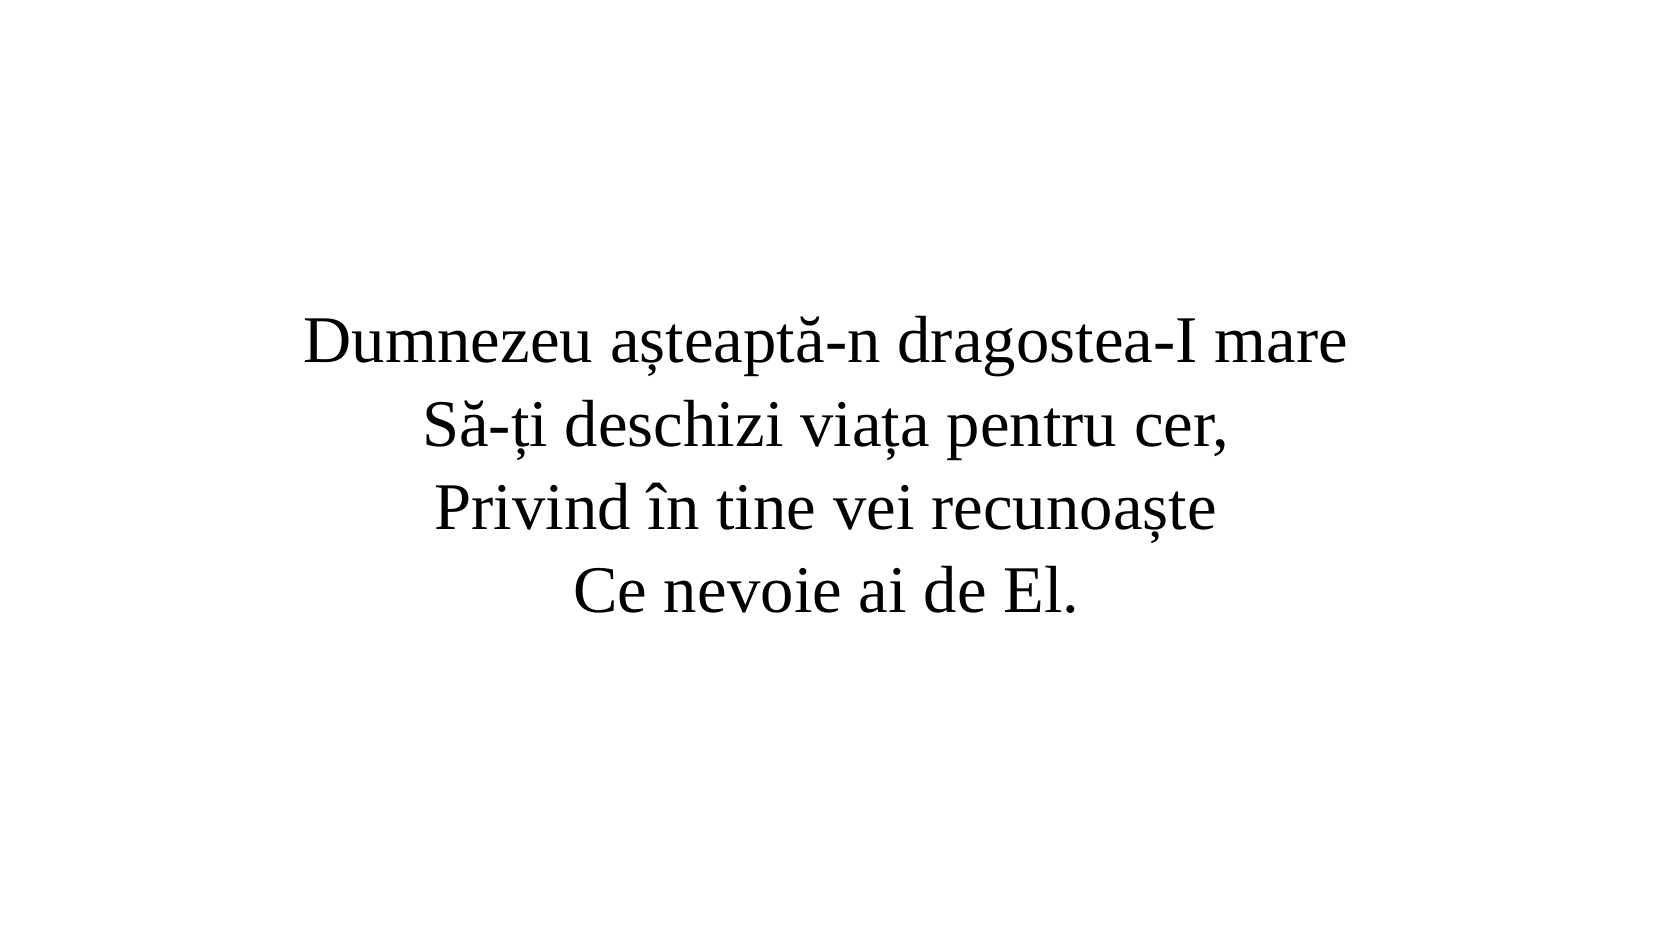

# Dumnezeu așteaptă-n dragostea-I mare
Să-ți deschizi viața pentru cer,
Privind în tine vei recunoaște
Ce nevoie ai de El.